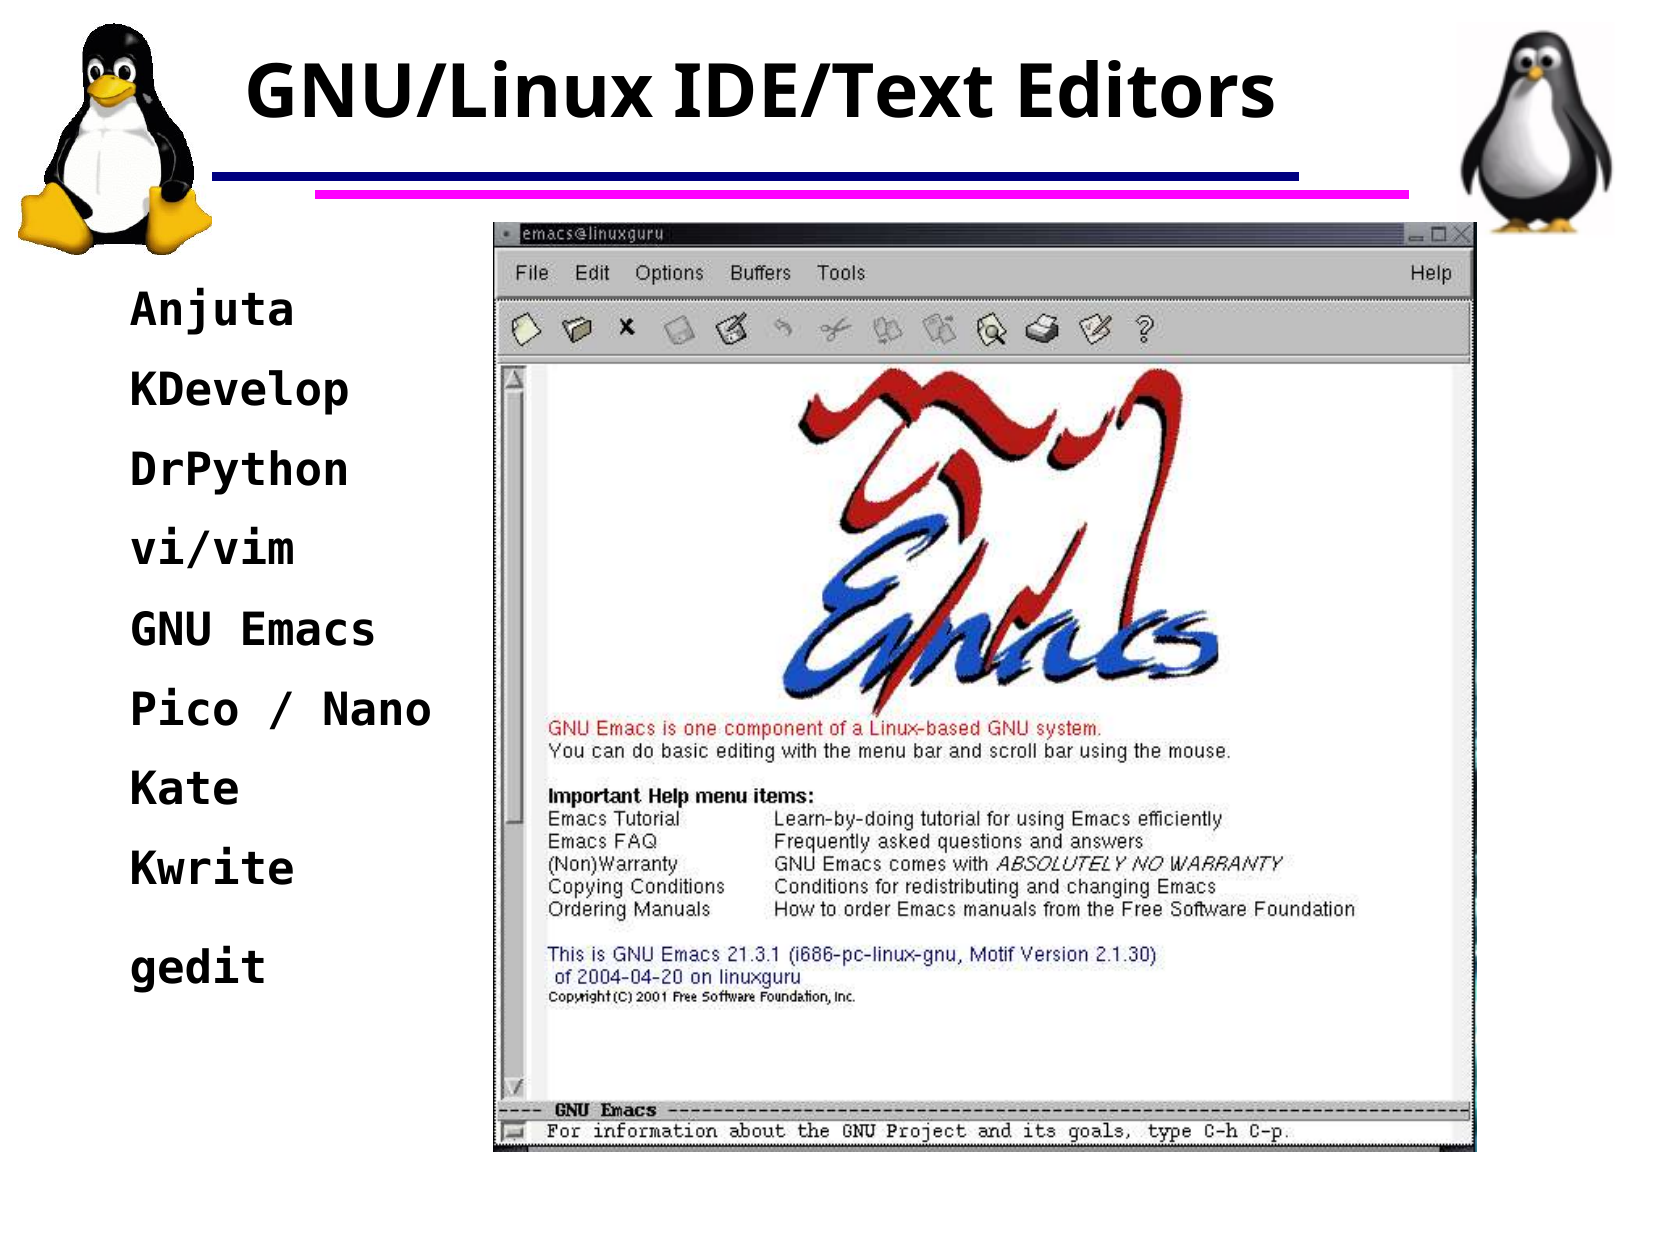

GNU/Linux IDE/Text Editors
 Anjuta
 KDevelop
 DrPython
 vi/vim
 GNU Emacs
 Pico / Nano
 Kate
 Kwrite
 gedit